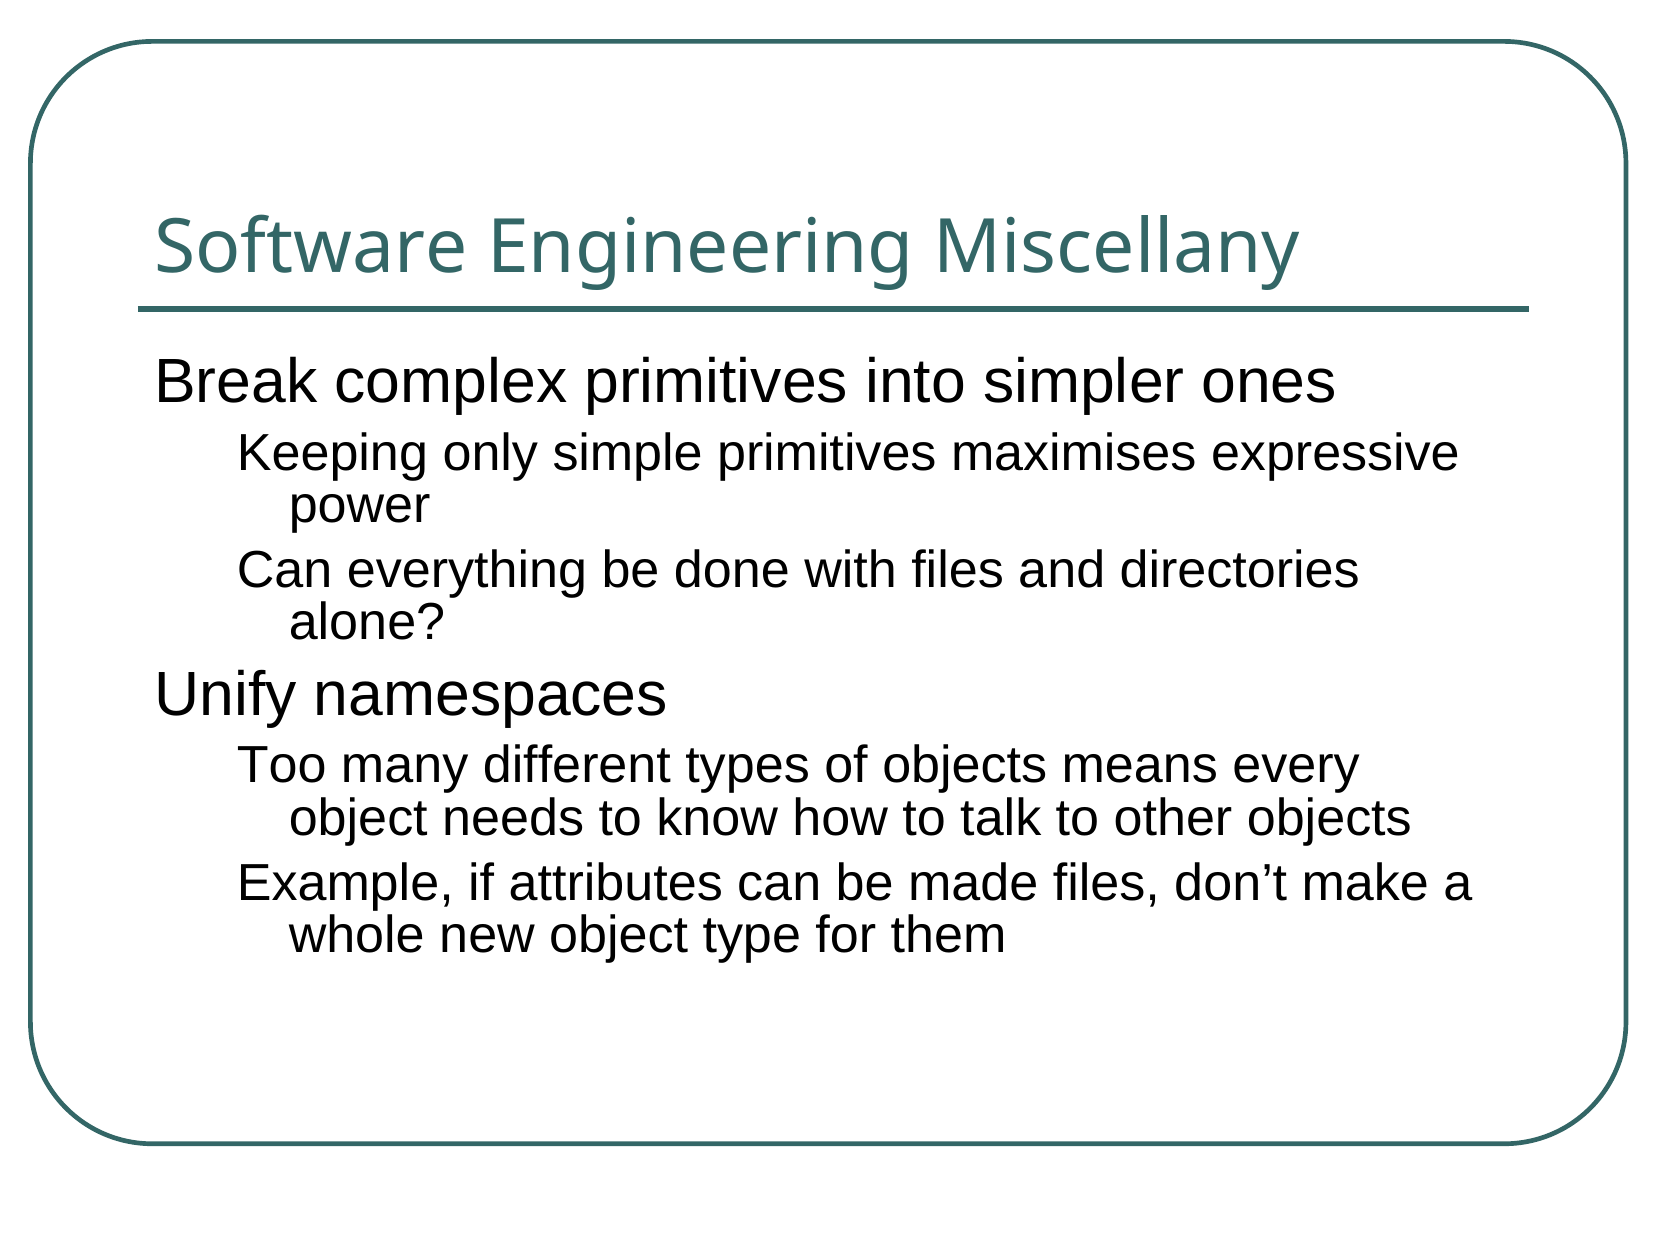

# Software Engineering Miscellany
Break complex primitives into simpler ones
Keeping only simple primitives maximises expressive power
Can everything be done with files and directories alone?
Unify namespaces
Too many different types of objects means every object needs to know how to talk to other objects
Example, if attributes can be made files, don’t make a whole new object type for them